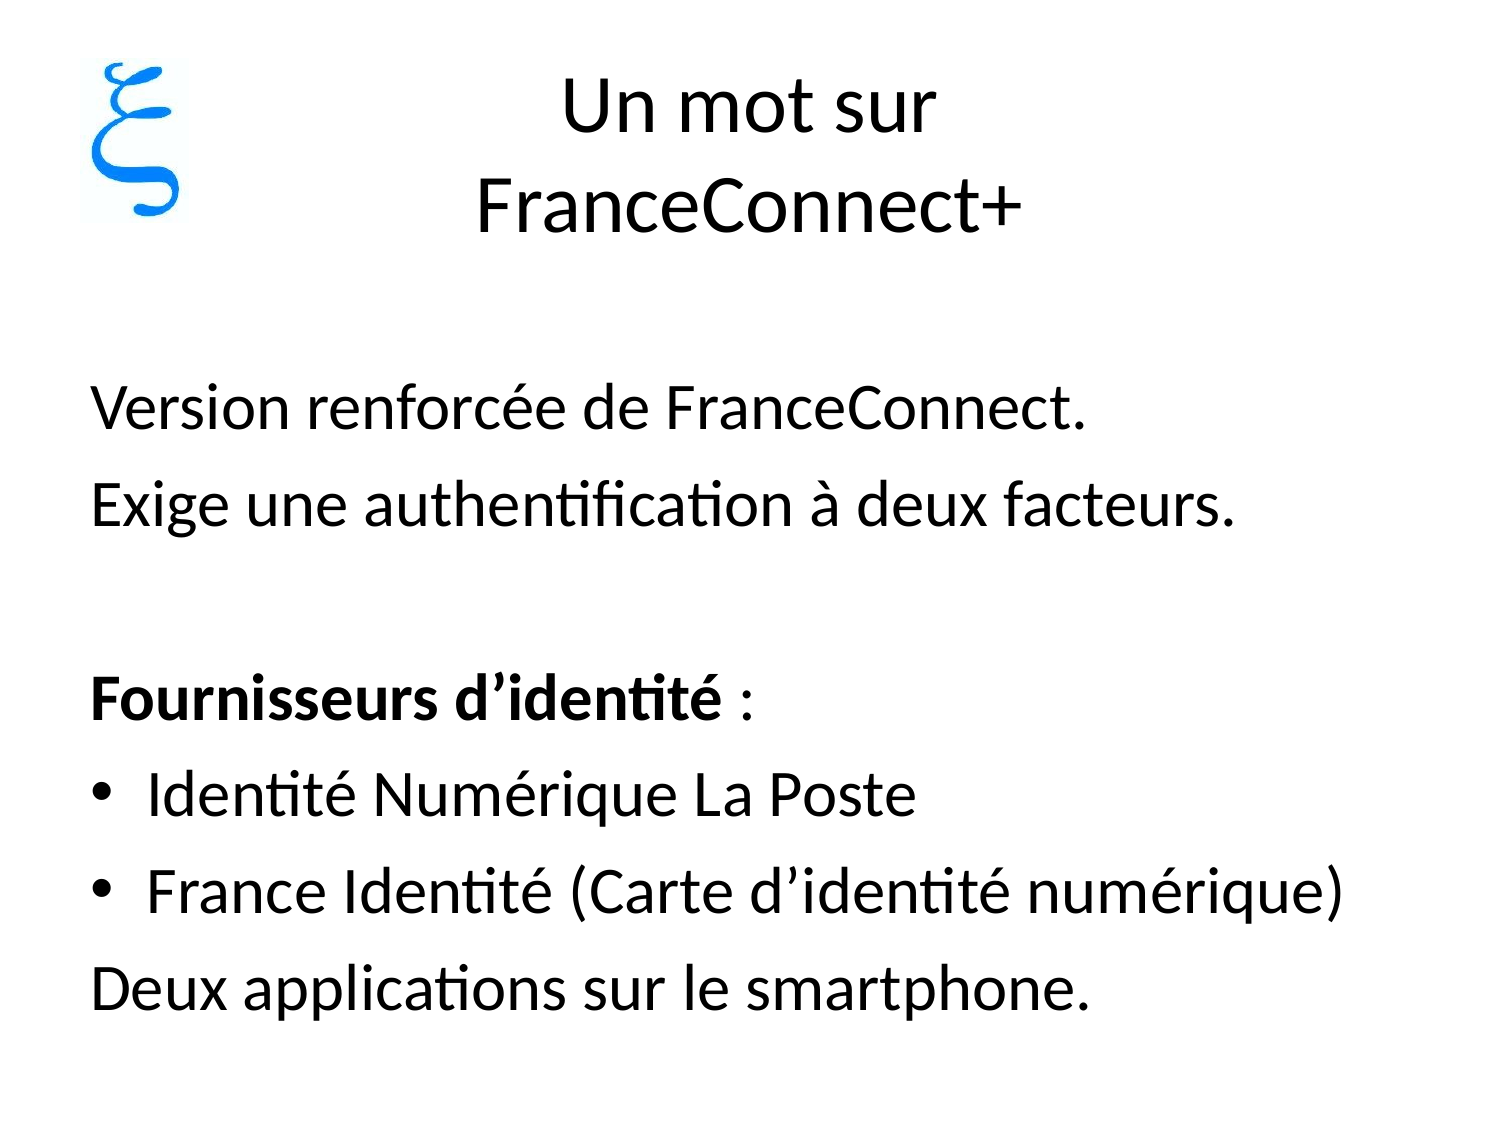

Un mot sur
FranceConnect+
# Version renforcée de FranceConnect.
Exige une authentification à deux facteurs.
Fournisseurs d’identité :
Identité Numérique La Poste
France Identité (Carte d’identité numérique)
Deux applications sur le smartphone.